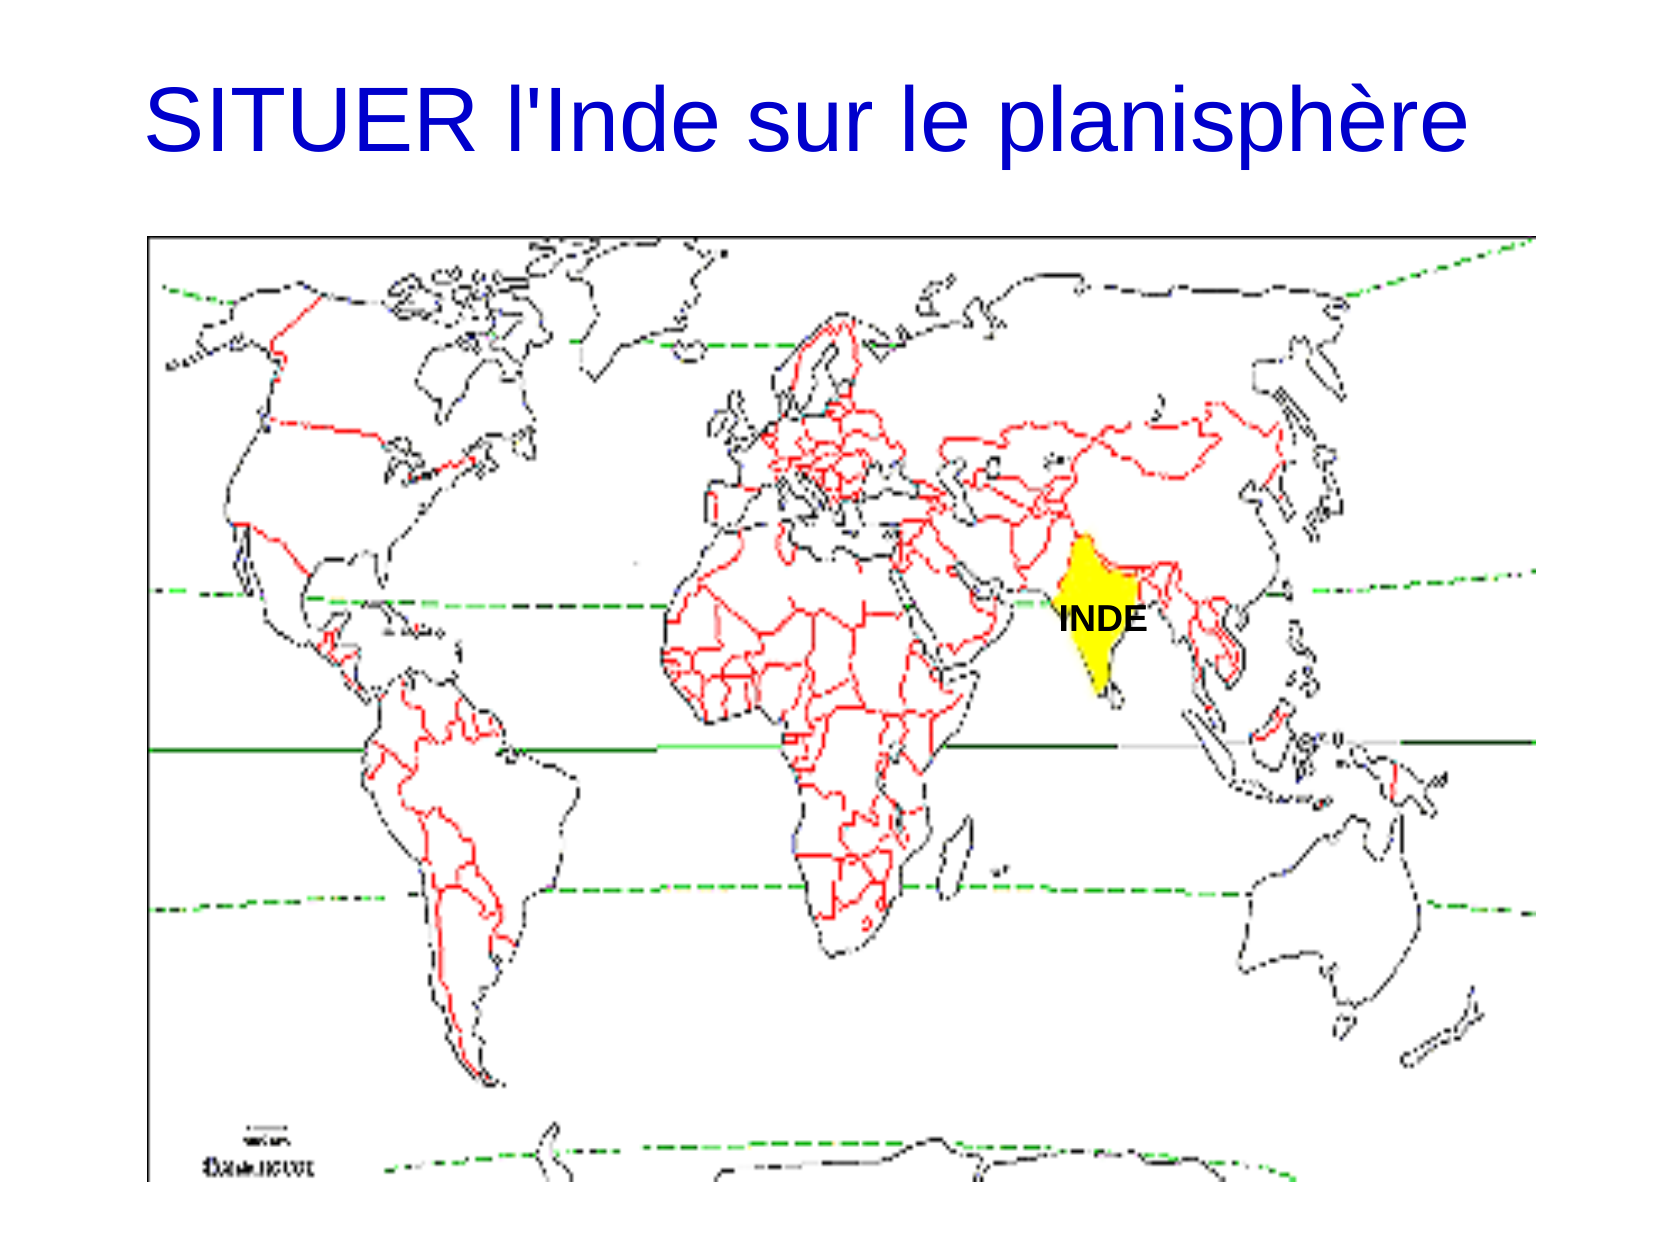

# SITUER l'Inde sur le planisphère
 INDE